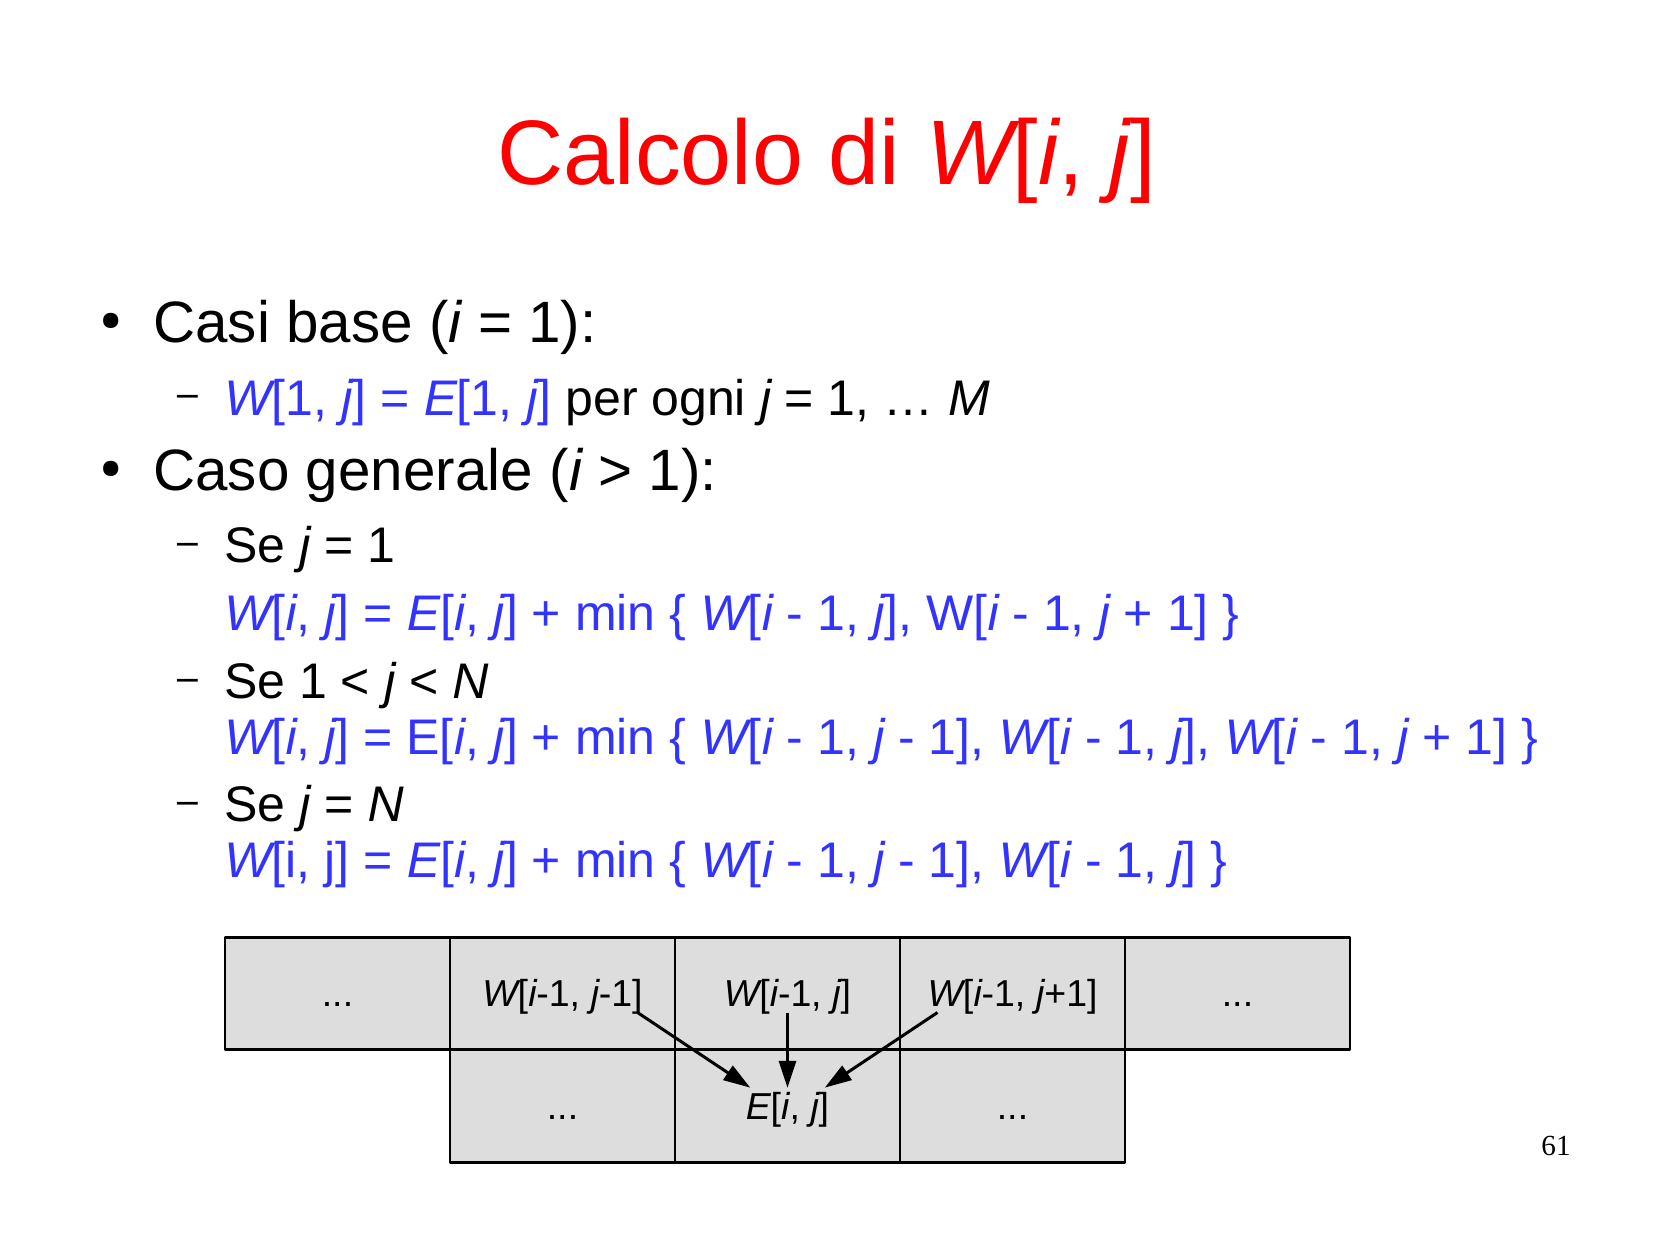

# Calcolo di W[i, j]
Casi base (i = 1):
W[1, j] = E[1, j] per ogni j = 1, … M
Caso generale (i > 1):
Se j = 1
W[i, j] = E[i, j] + min { W[i - 1, j], W[i - 1, j + 1] }
Se 1 < j < N
W[i, j] = E[i, j] + min { W[i - 1, j - 1], W[i - 1, j], W[i - 1, j + 1] }
Se j = N
W[i, j] = E[i, j] + min { W[i - 1, j - 1], W[i - 1, j] }
...
W[i-1, j-1]
W[i-1, j]
W[i-1, j+1]
...
...
E[i, j]
...
Programmazione Dinamica
61